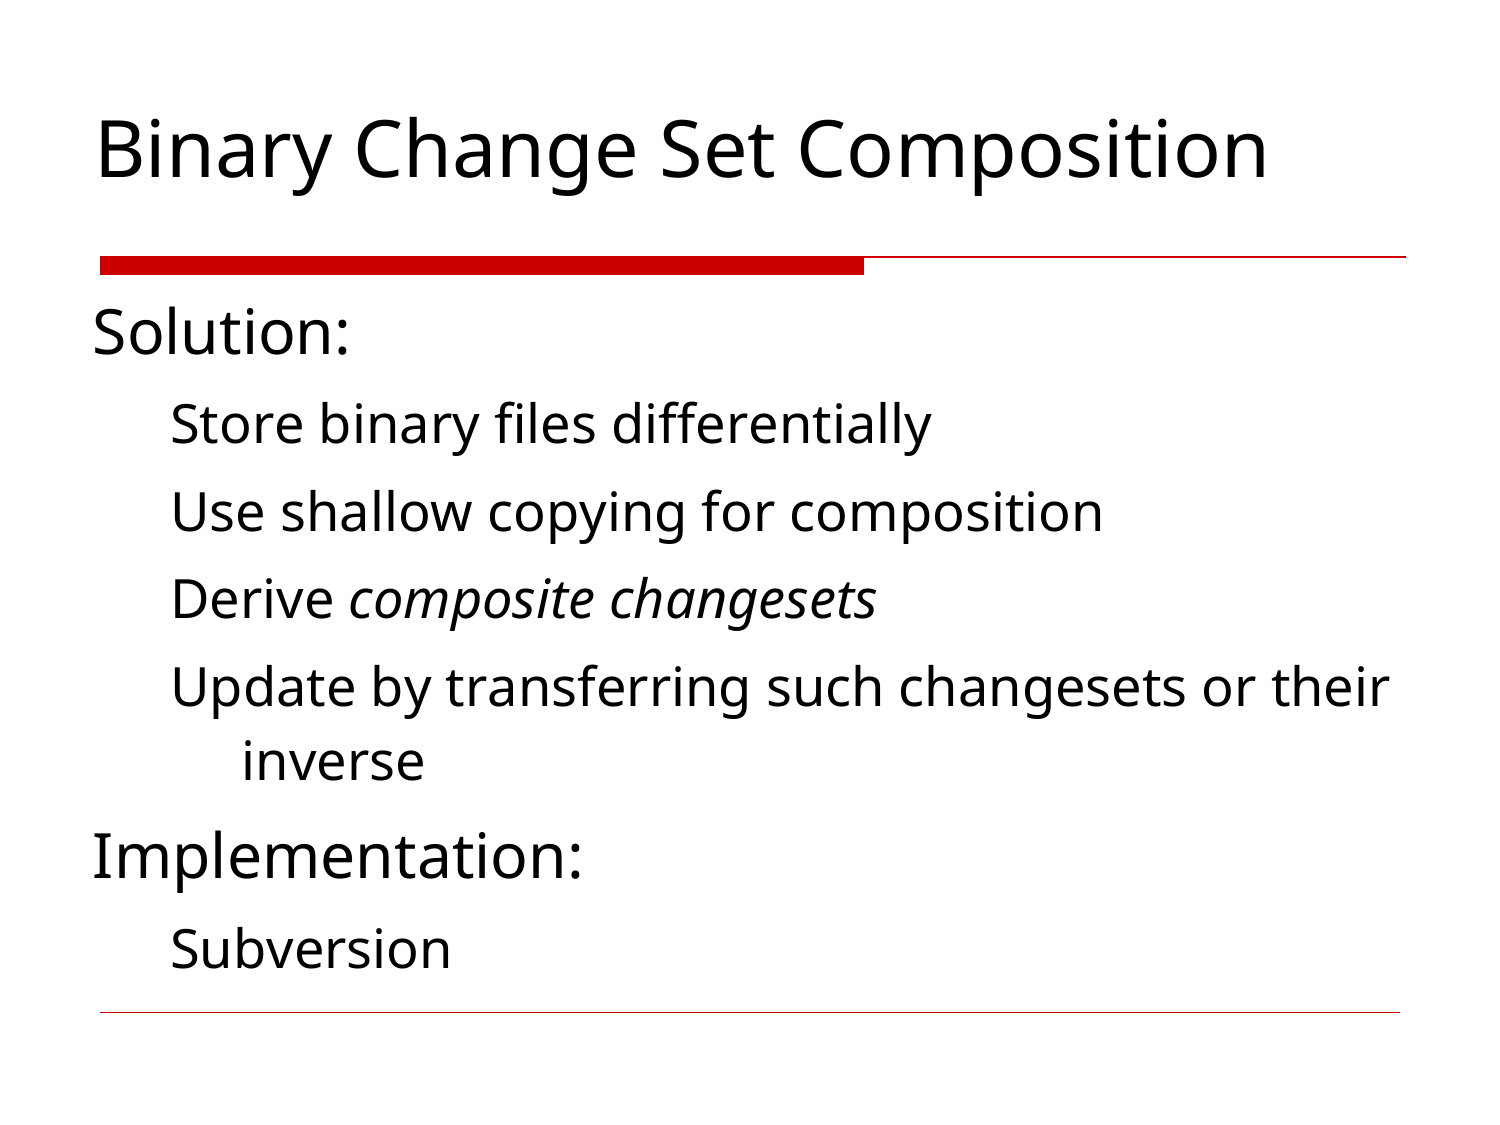

# Binary Change Set Composition
Solution:
Store binary files differentially
Use shallow copying for composition
Derive composite changesets
Update by transferring such changesets or their inverse
Implementation:
Subversion